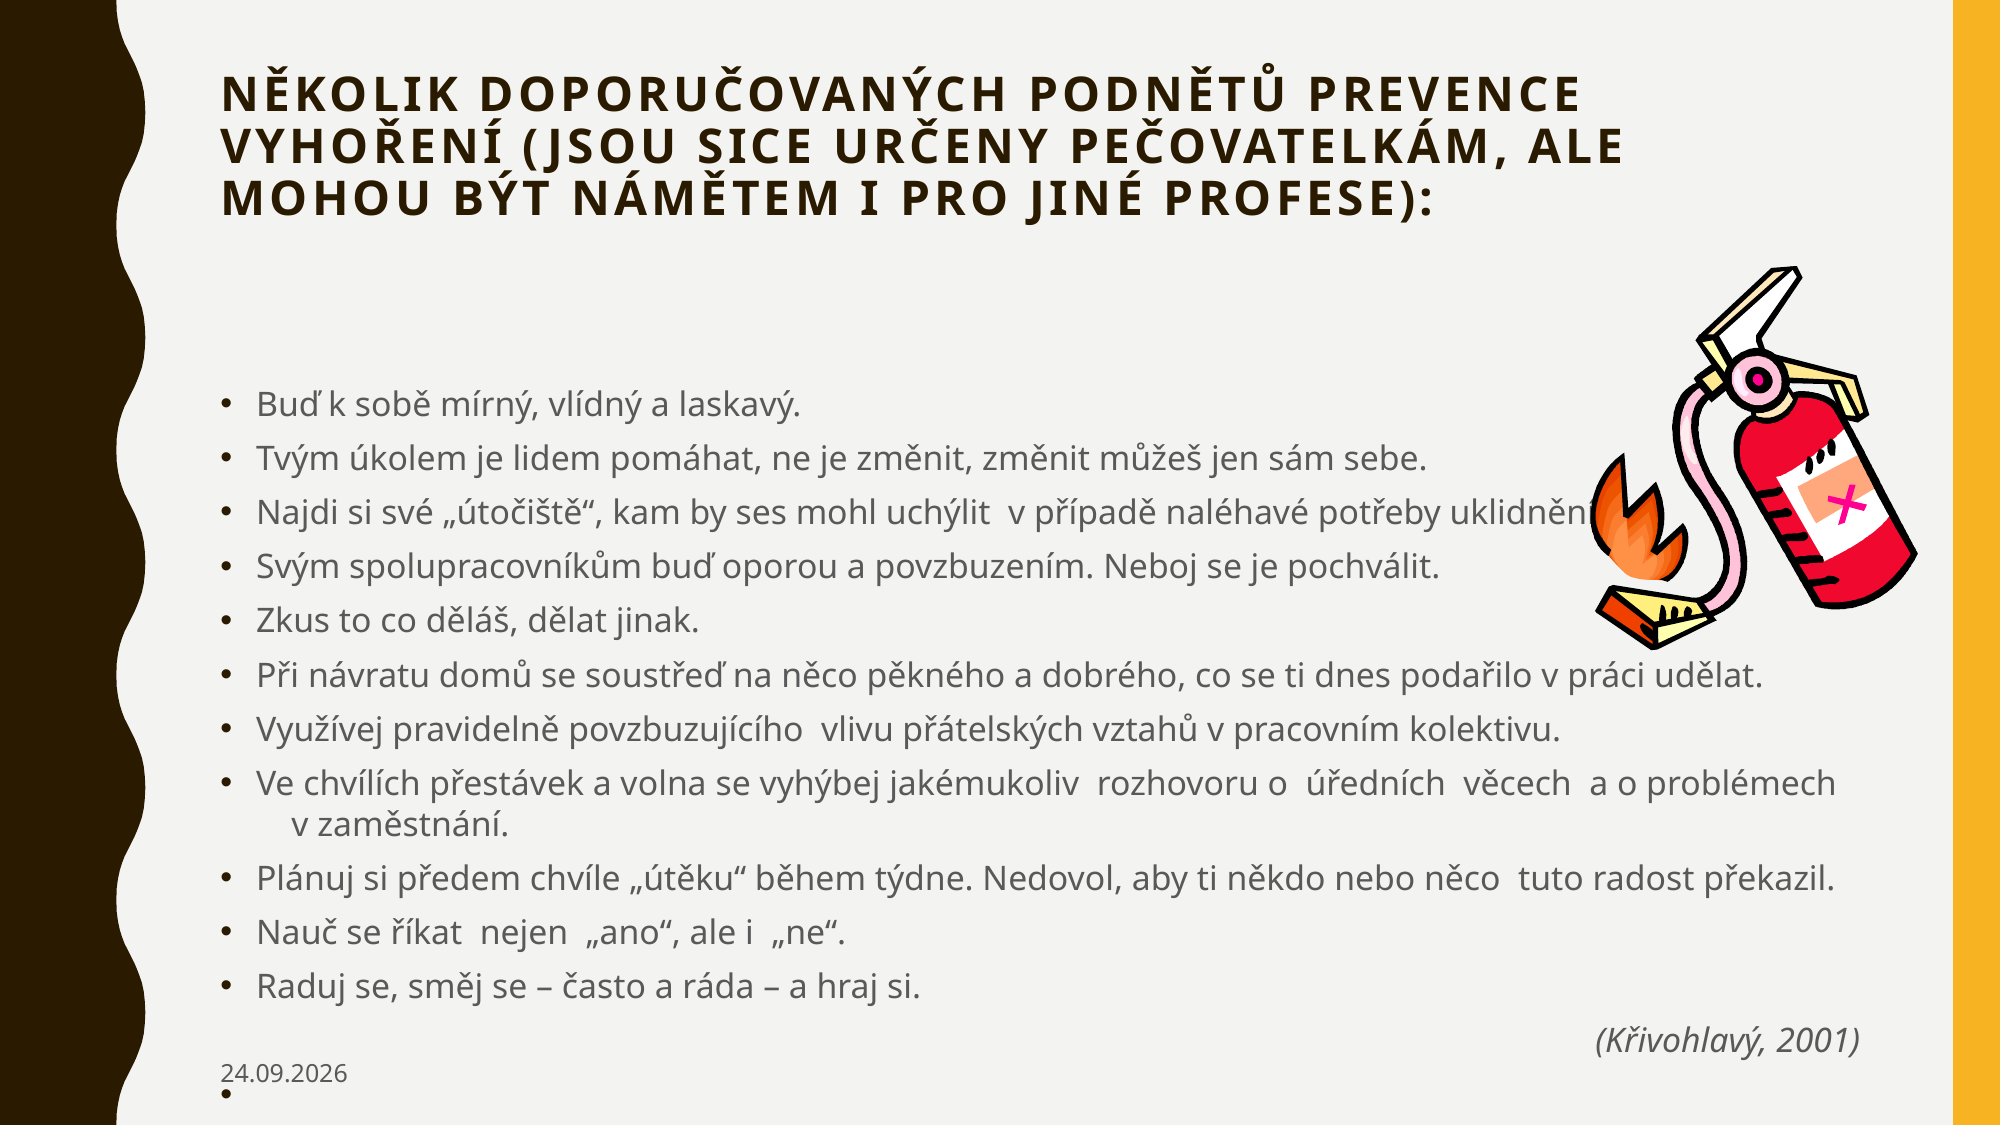

# Několik doporučovaných podnětů prevence vyhoření (jsou sice určeny pečovatelkám, ale mohou být námětem i pro jiné profese):
Buď k sobě mírný, vlídný a laskavý.
Tvým úkolem je lidem pomáhat, ne je změnit, změnit můžeš jen sám sebe.
Najdi si své „útočiště“, kam by ses mohl uchýlit v případě naléhavé potřeby uklidnění.
Svým spolupracovníkům buď oporou a povzbuzením. Neboj se je pochválit.
Zkus to co děláš, dělat jinak.
Při návratu domů se soustřeď na něco pěkného a dobrého, co se ti dnes podařilo v práci udělat.
Využívej pravidelně povzbuzujícího vlivu přátelských vztahů v pracovním kolektivu.
Ve chvílích přestávek a volna se vyhýbej jakémukoliv rozhovoru o úředních věcech a o problémech v zaměstnání.
Plánuj si předem chvíle „útěku“ během týdne. Nedovol, aby ti někdo nebo něco tuto radost překazil.
Nauč se říkat nejen „ano“, ale i „ne“.
Raduj se, směj se – často a ráda – a hraj si.
(Křivohlavý, 2001)